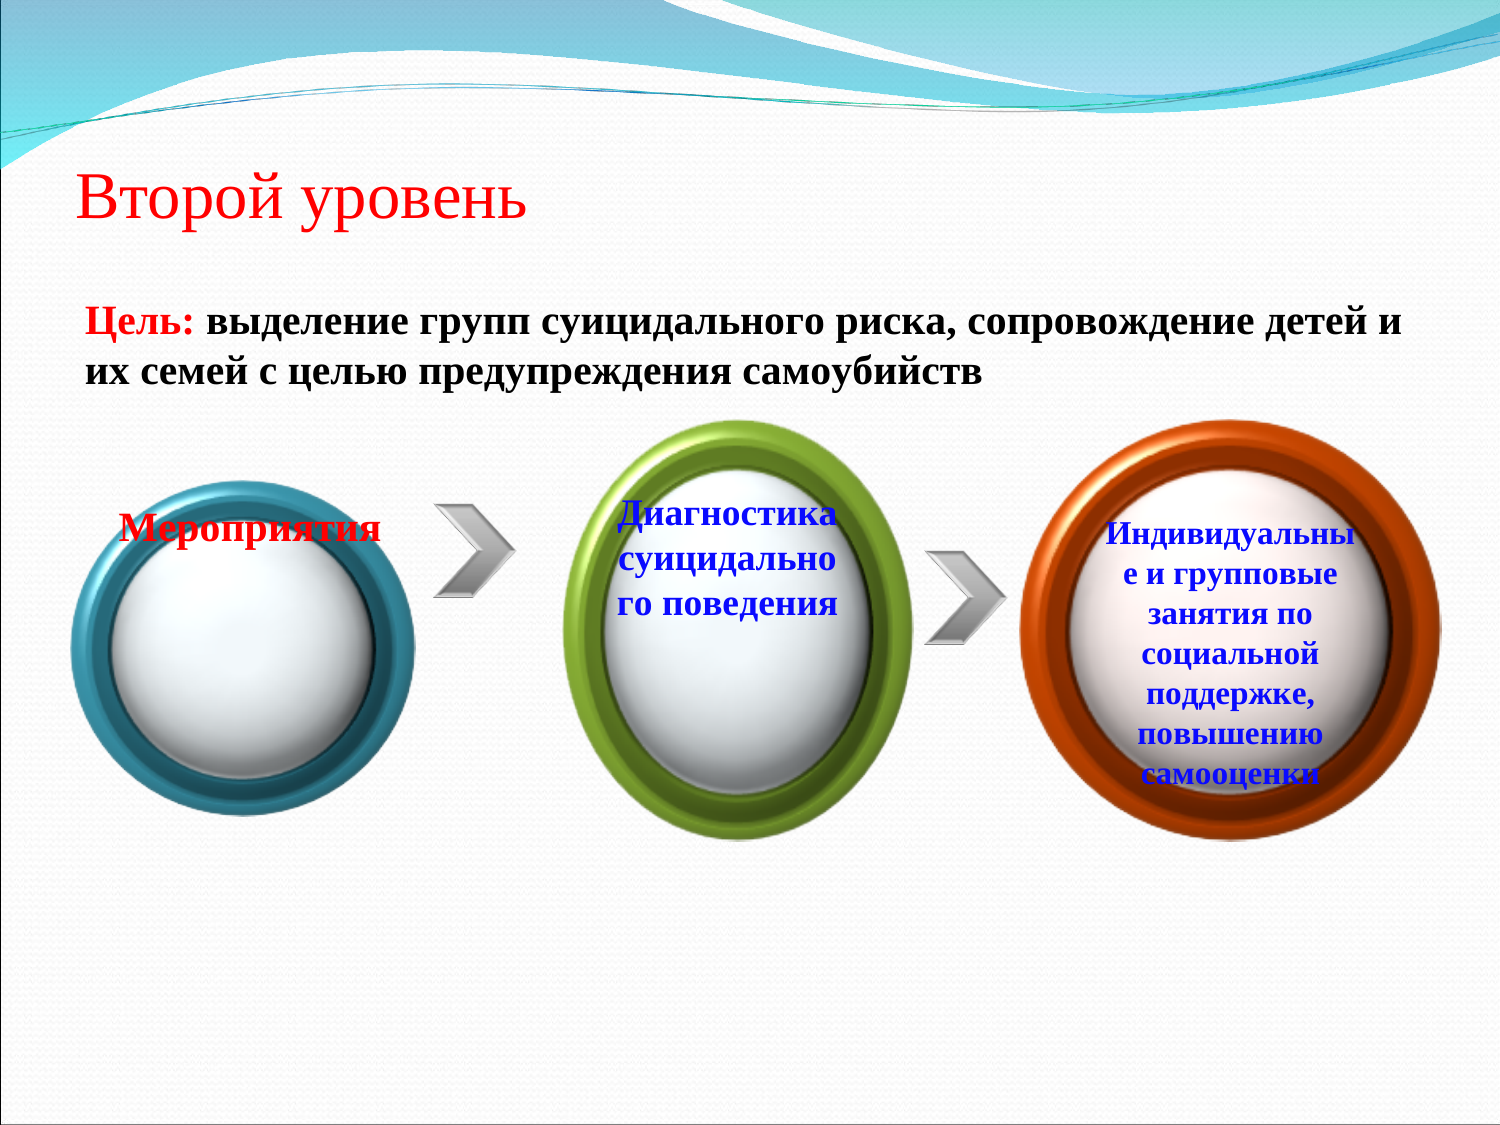

# Второй уровень
Цель: выделение групп суицидального риска, сопровождение детей и их семей с целью предупреждения самоубийств
Диагностика суицидального поведения
Мероприятия
Индивидуальные и групповые занятия по социальной поддержке, повышению самооценки